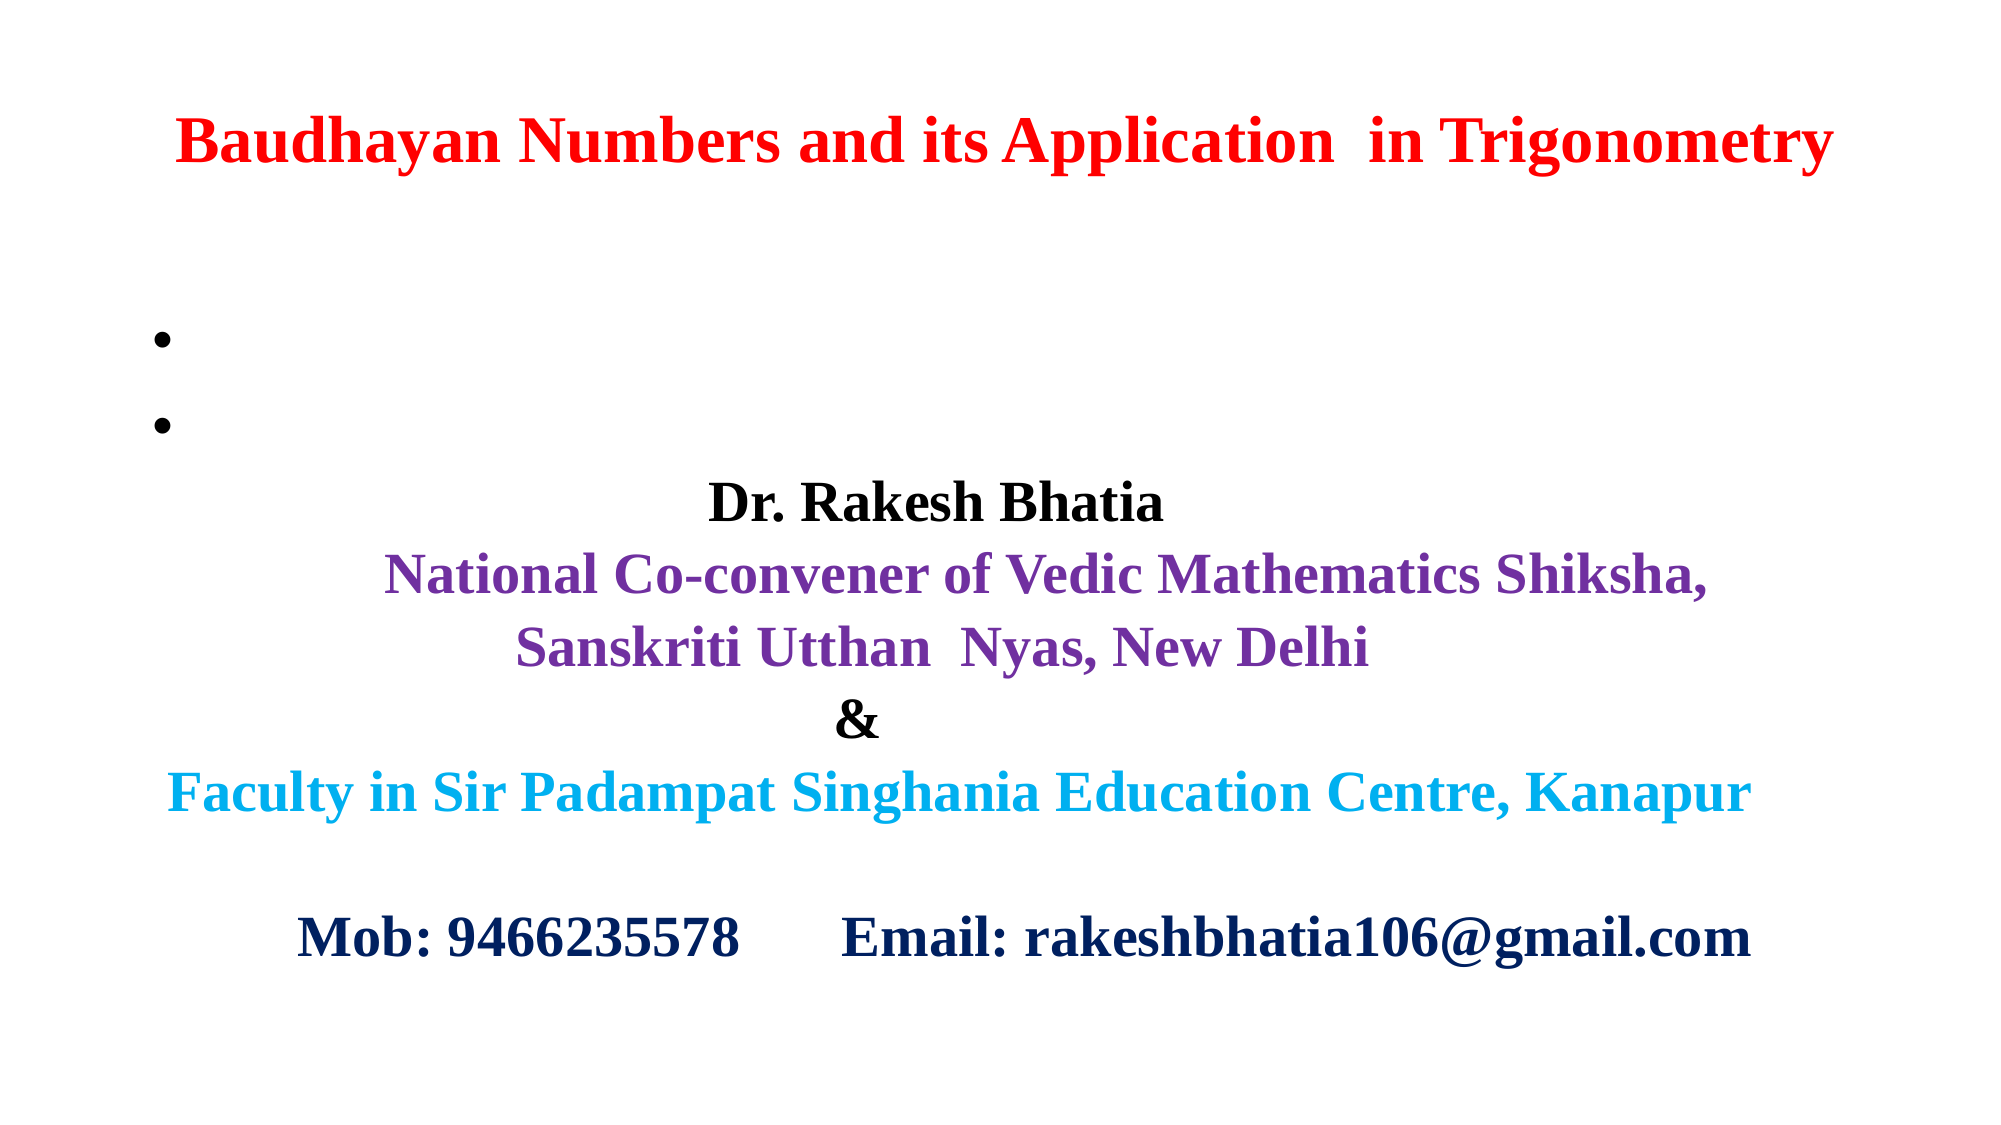

# Baudhayan Numbers and its Application in Trigonometry
 Dr. Rakesh Bhatia
 National Co-convener of Vedic Mathematics Shiksha,
 Sanskriti Utthan Nyas, New Delhi
 &
 Faculty in Sir Padampat Singhania Education Centre, Kanapur
 Mob: 9466235578 Email: rakeshbhatia106@gmail.com